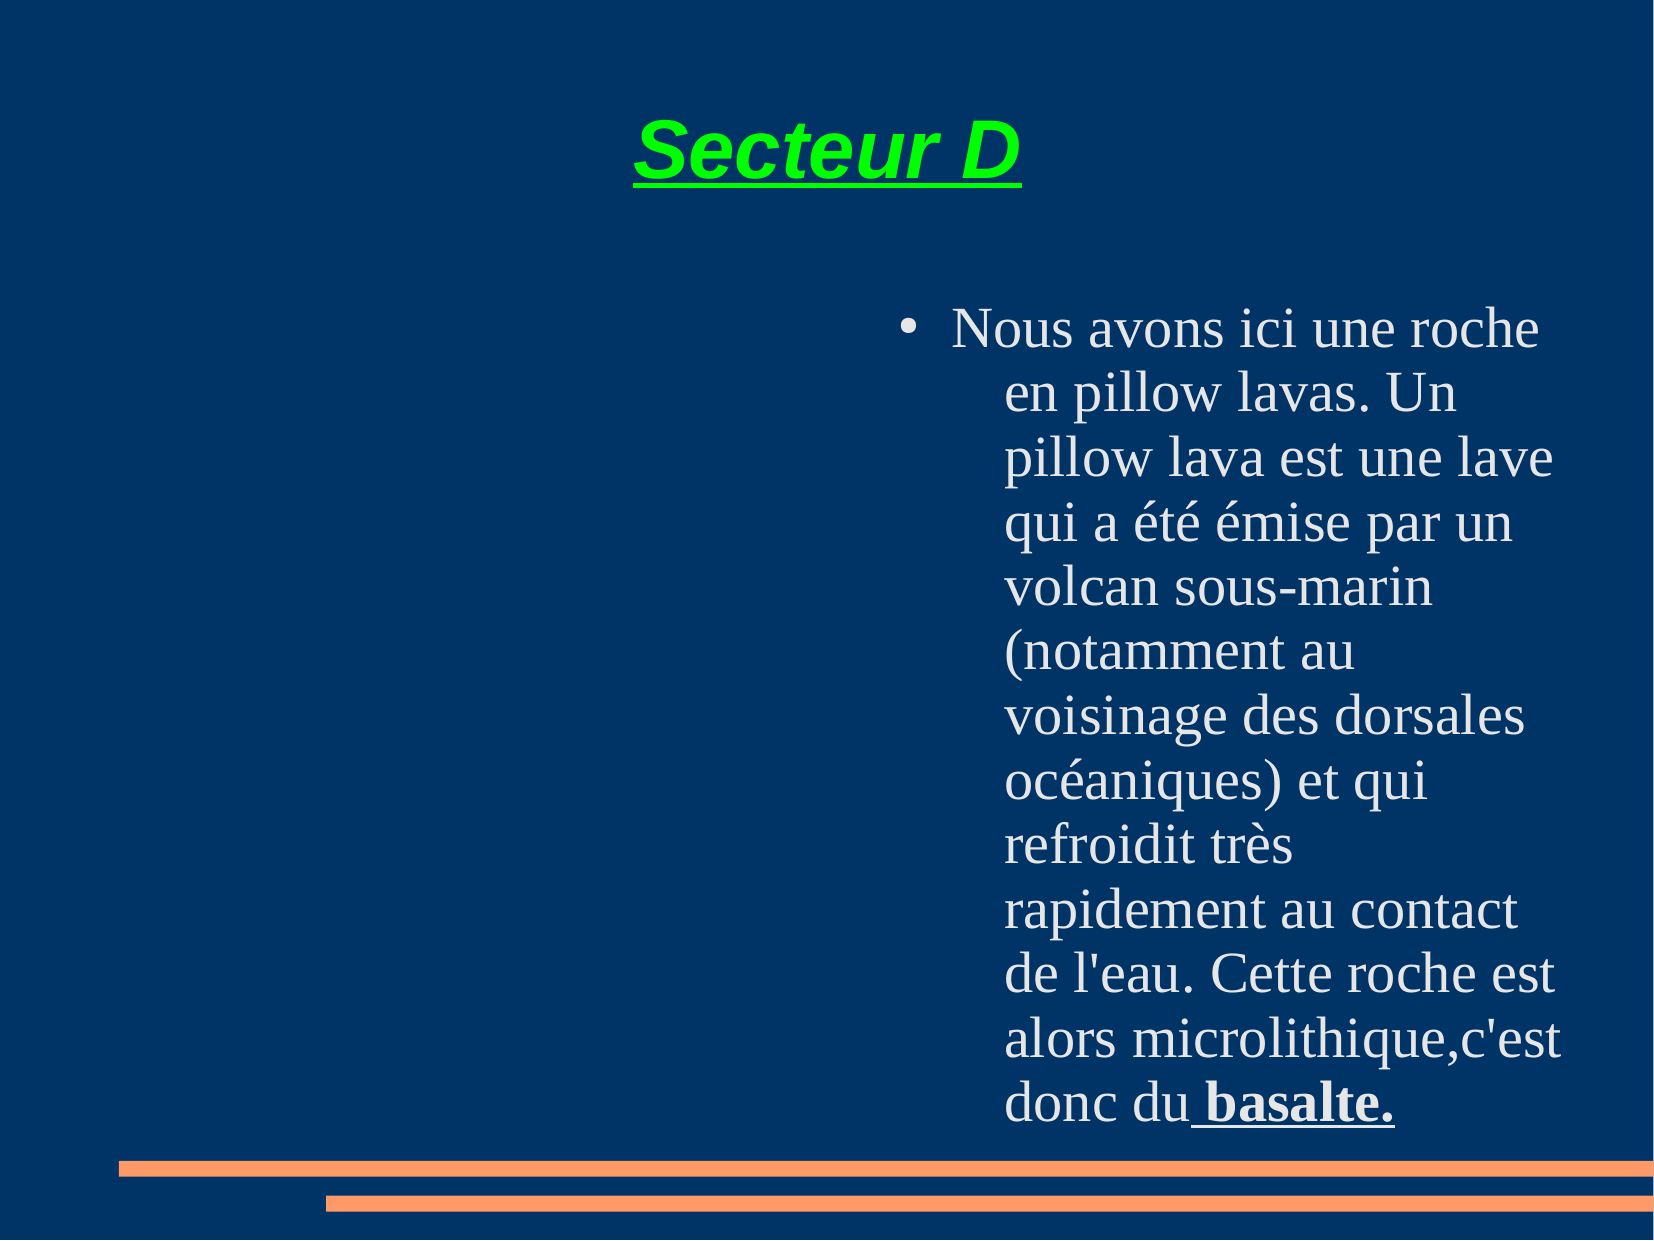

# Secteur D
Nous avons ici une roche en pillow lavas. Un pillow lava est une lave qui a été émise par un volcan sous-marin (notamment au voisinage des dorsales océaniques) et qui refroidit très rapidement au contact de l'eau. Cette roche est alors microlithique,c'est donc du basalte.